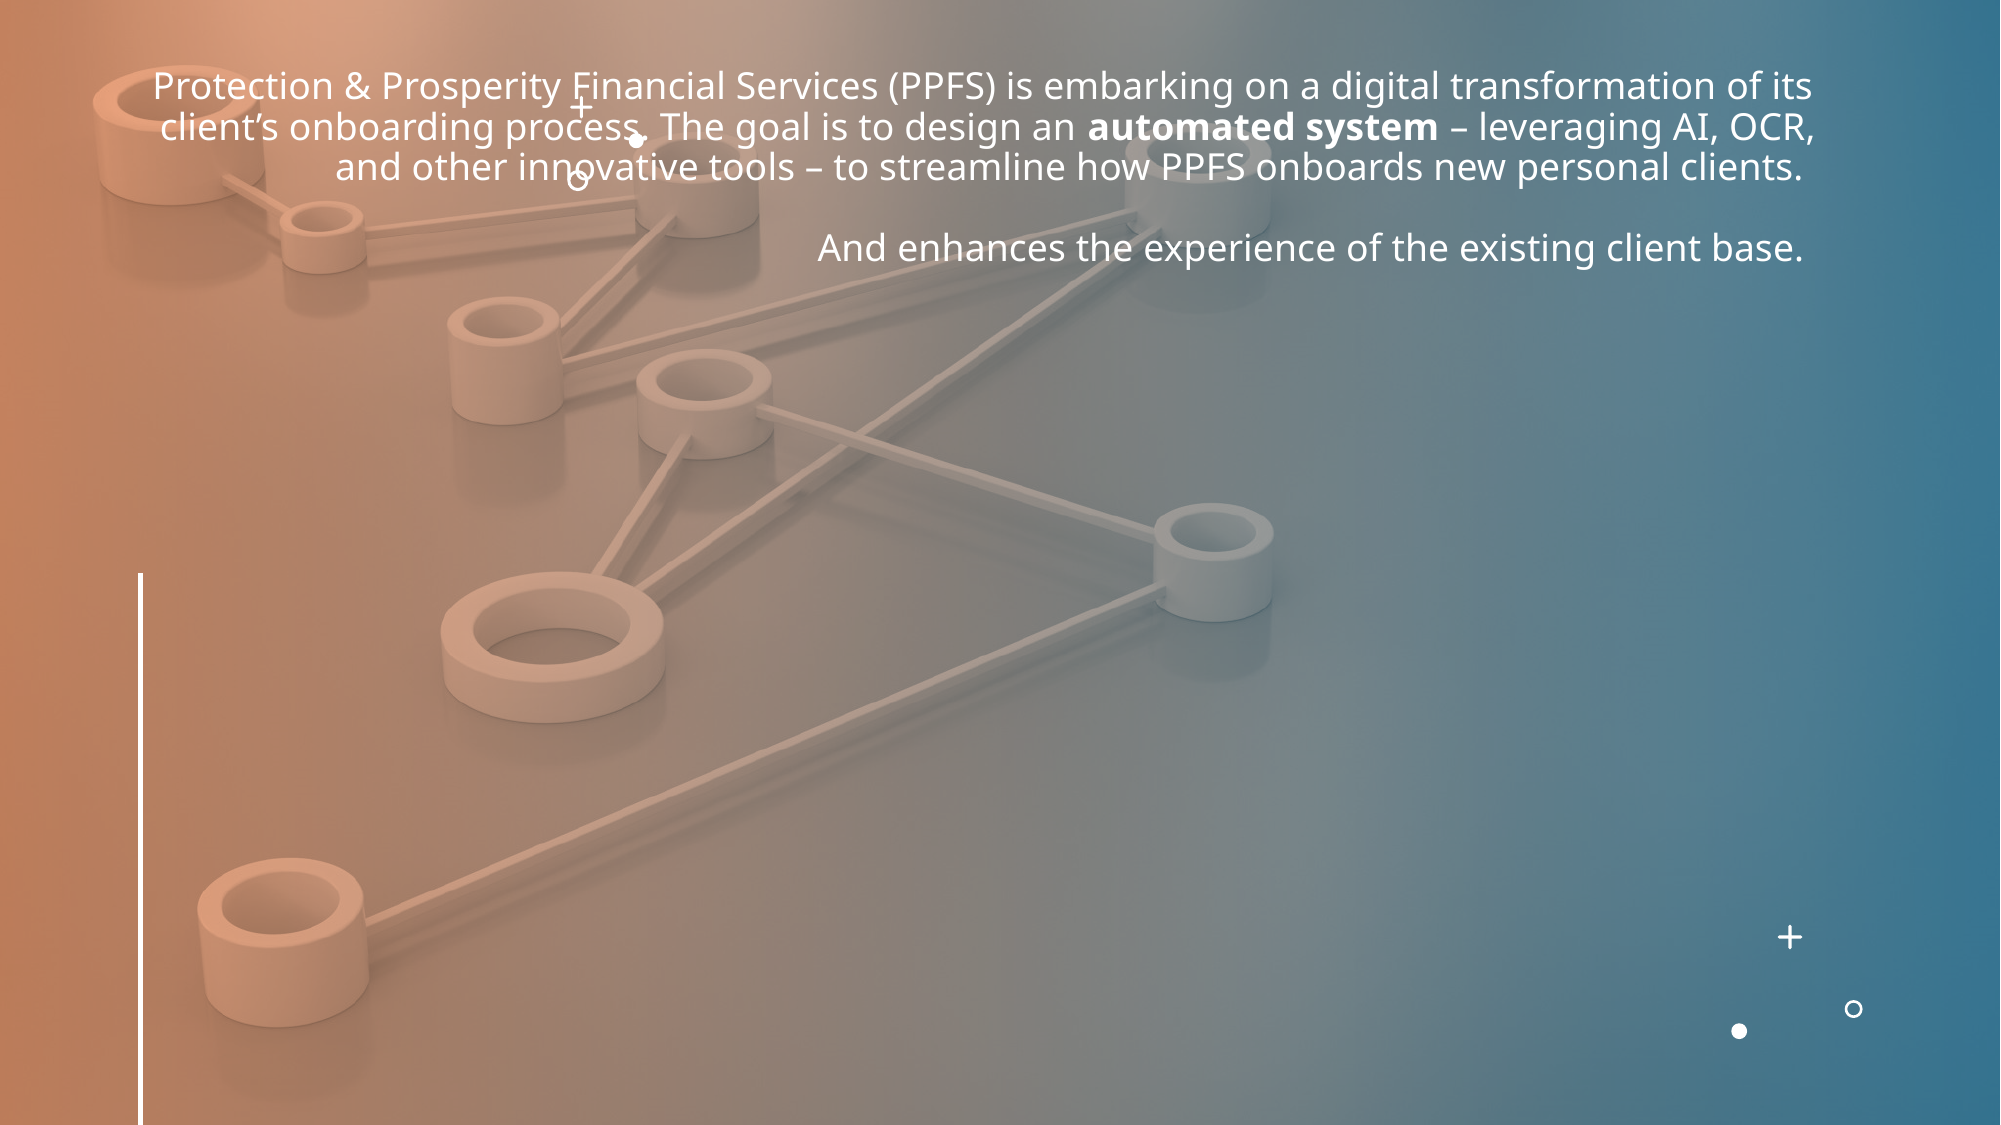

# Protection & Prosperity Financial Services (PPFS) is embarking on a digital transformation of its client’s onboarding process. The goal is to design an automated system – leveraging AI, OCR, and other innovative tools – to streamline how PPFS onboards new personal clients. And enhances the experience of the existing client base.